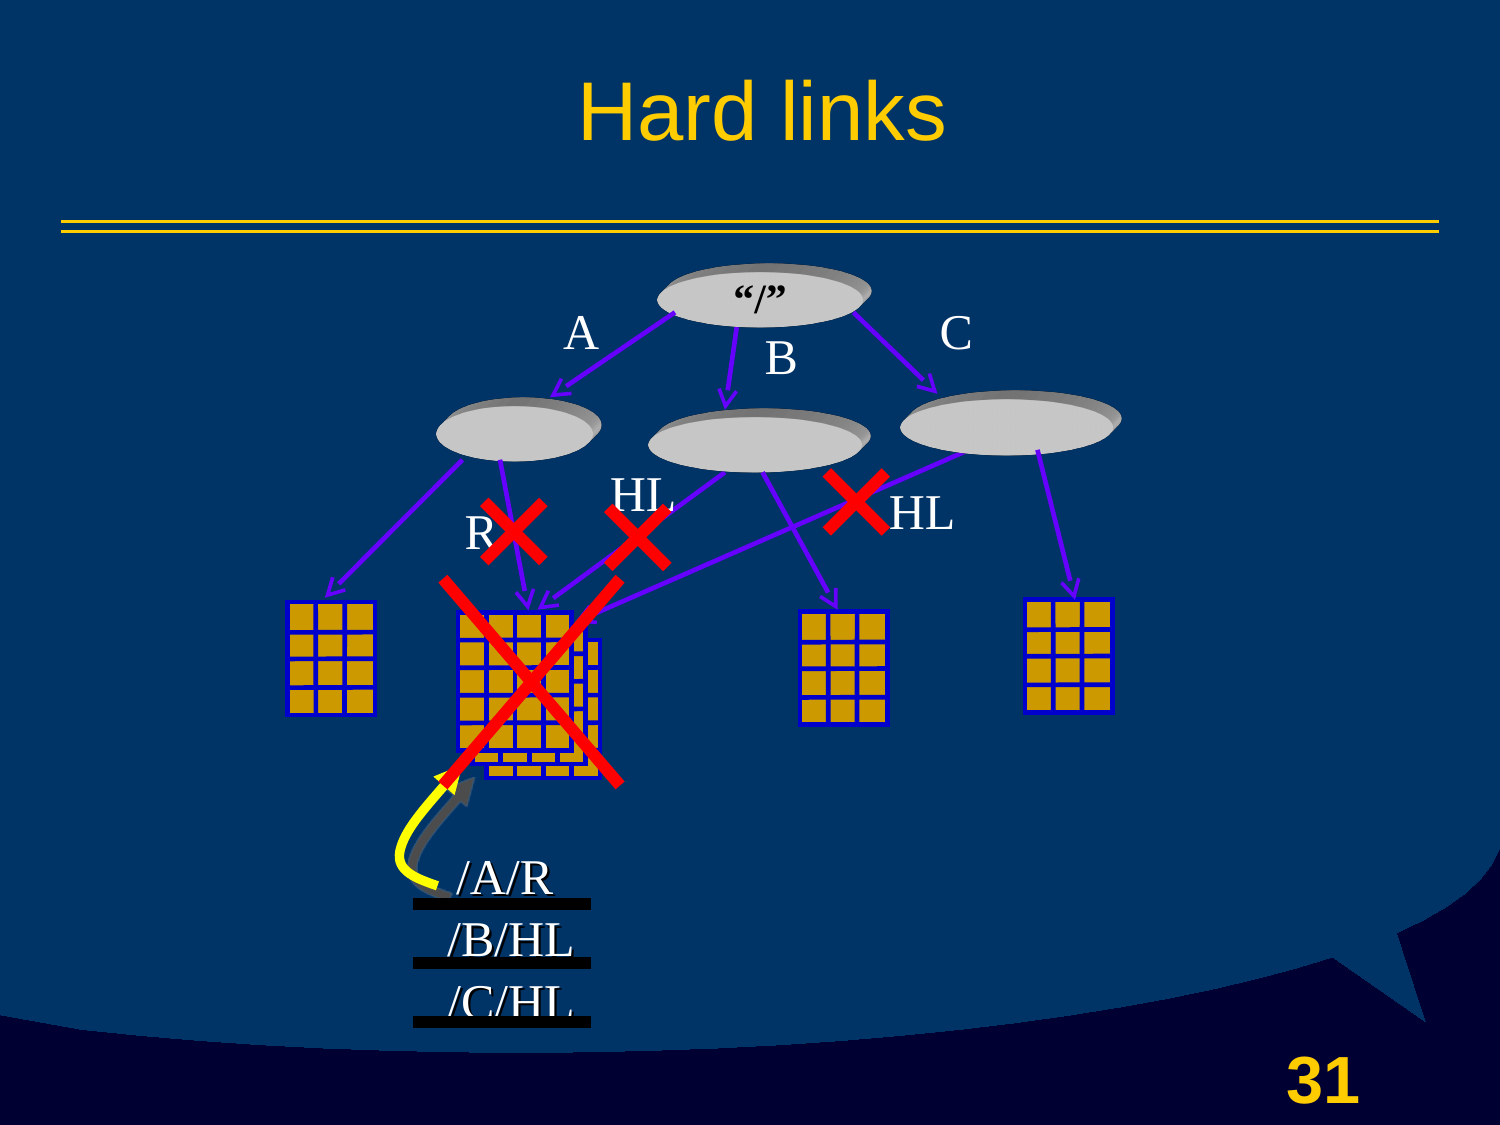

# Hard links
“/”
A
C
B
HL
HL
R
/A/R
 /B/HL
 /C/HL